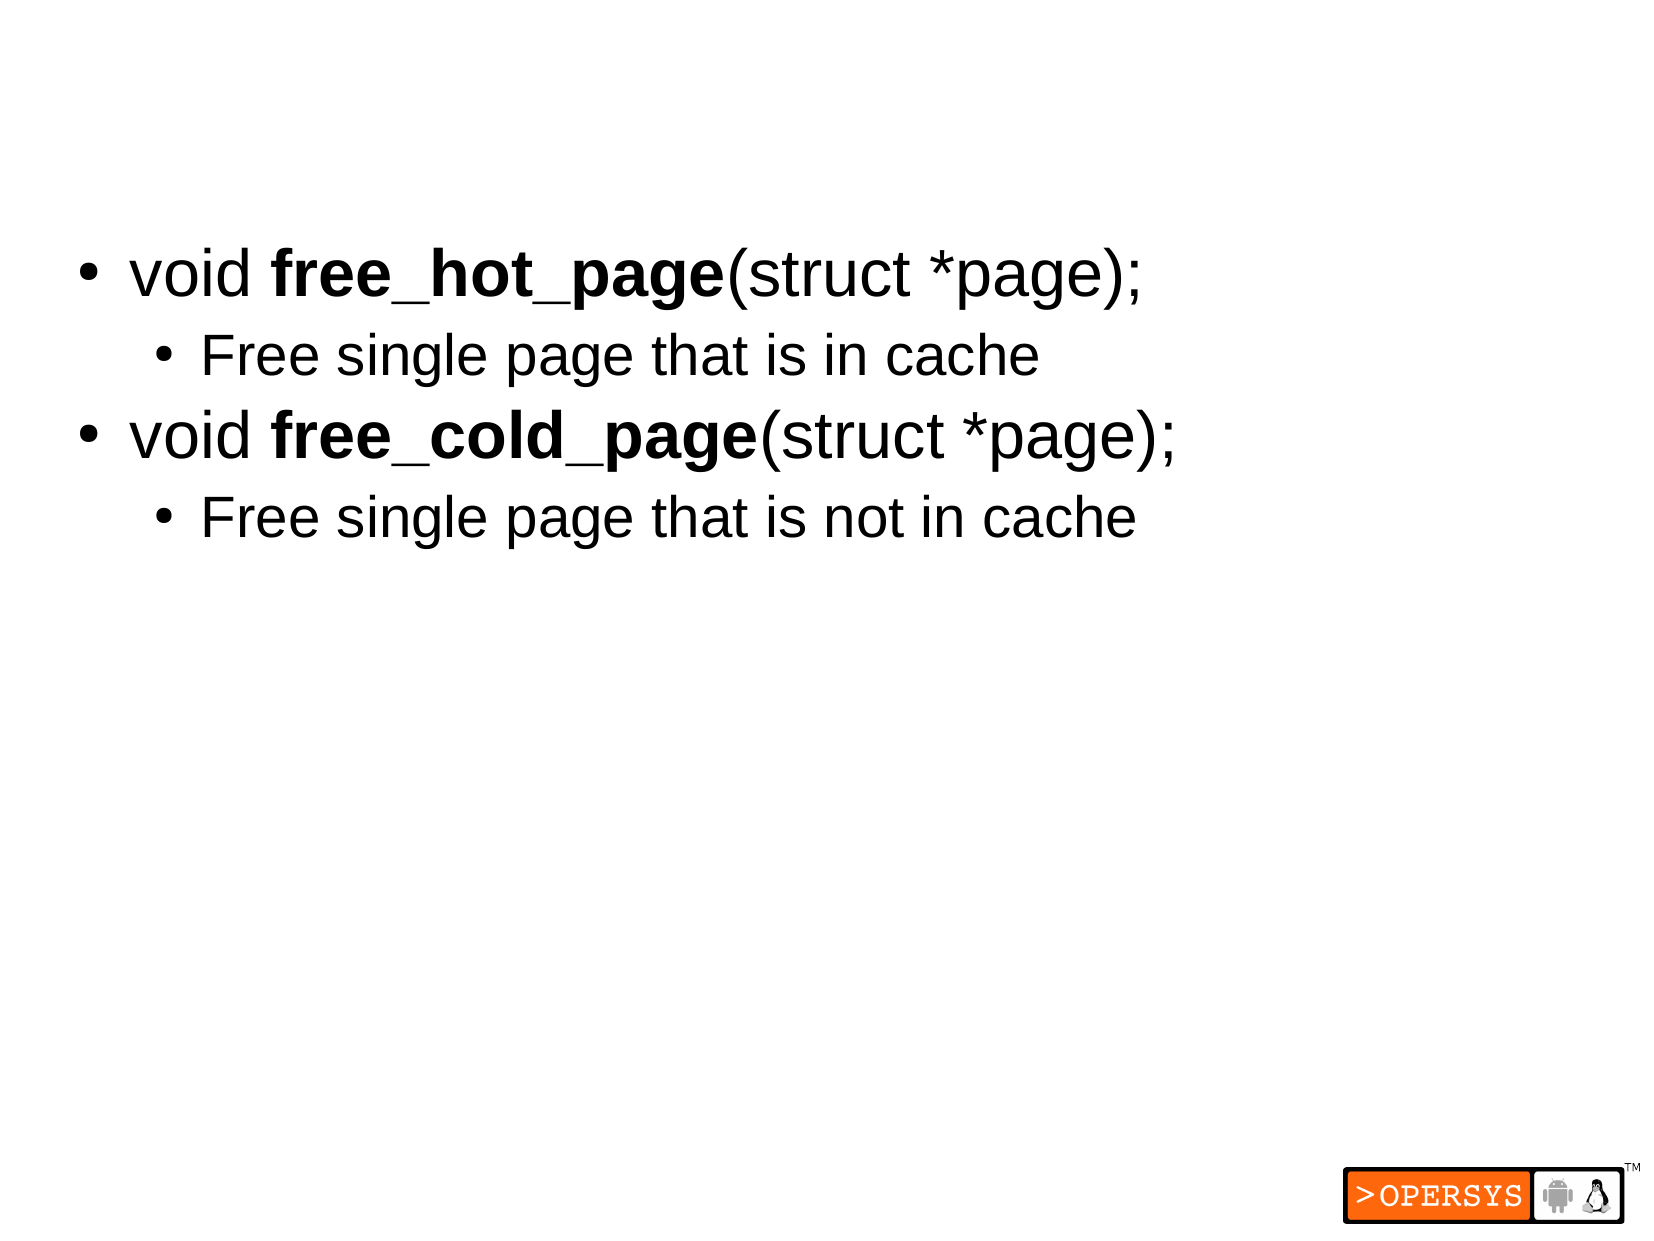

# void free_hot_page(struct *page);
Free single page that is in cache
void free_cold_page(struct *page);
Free single page that is not in cache